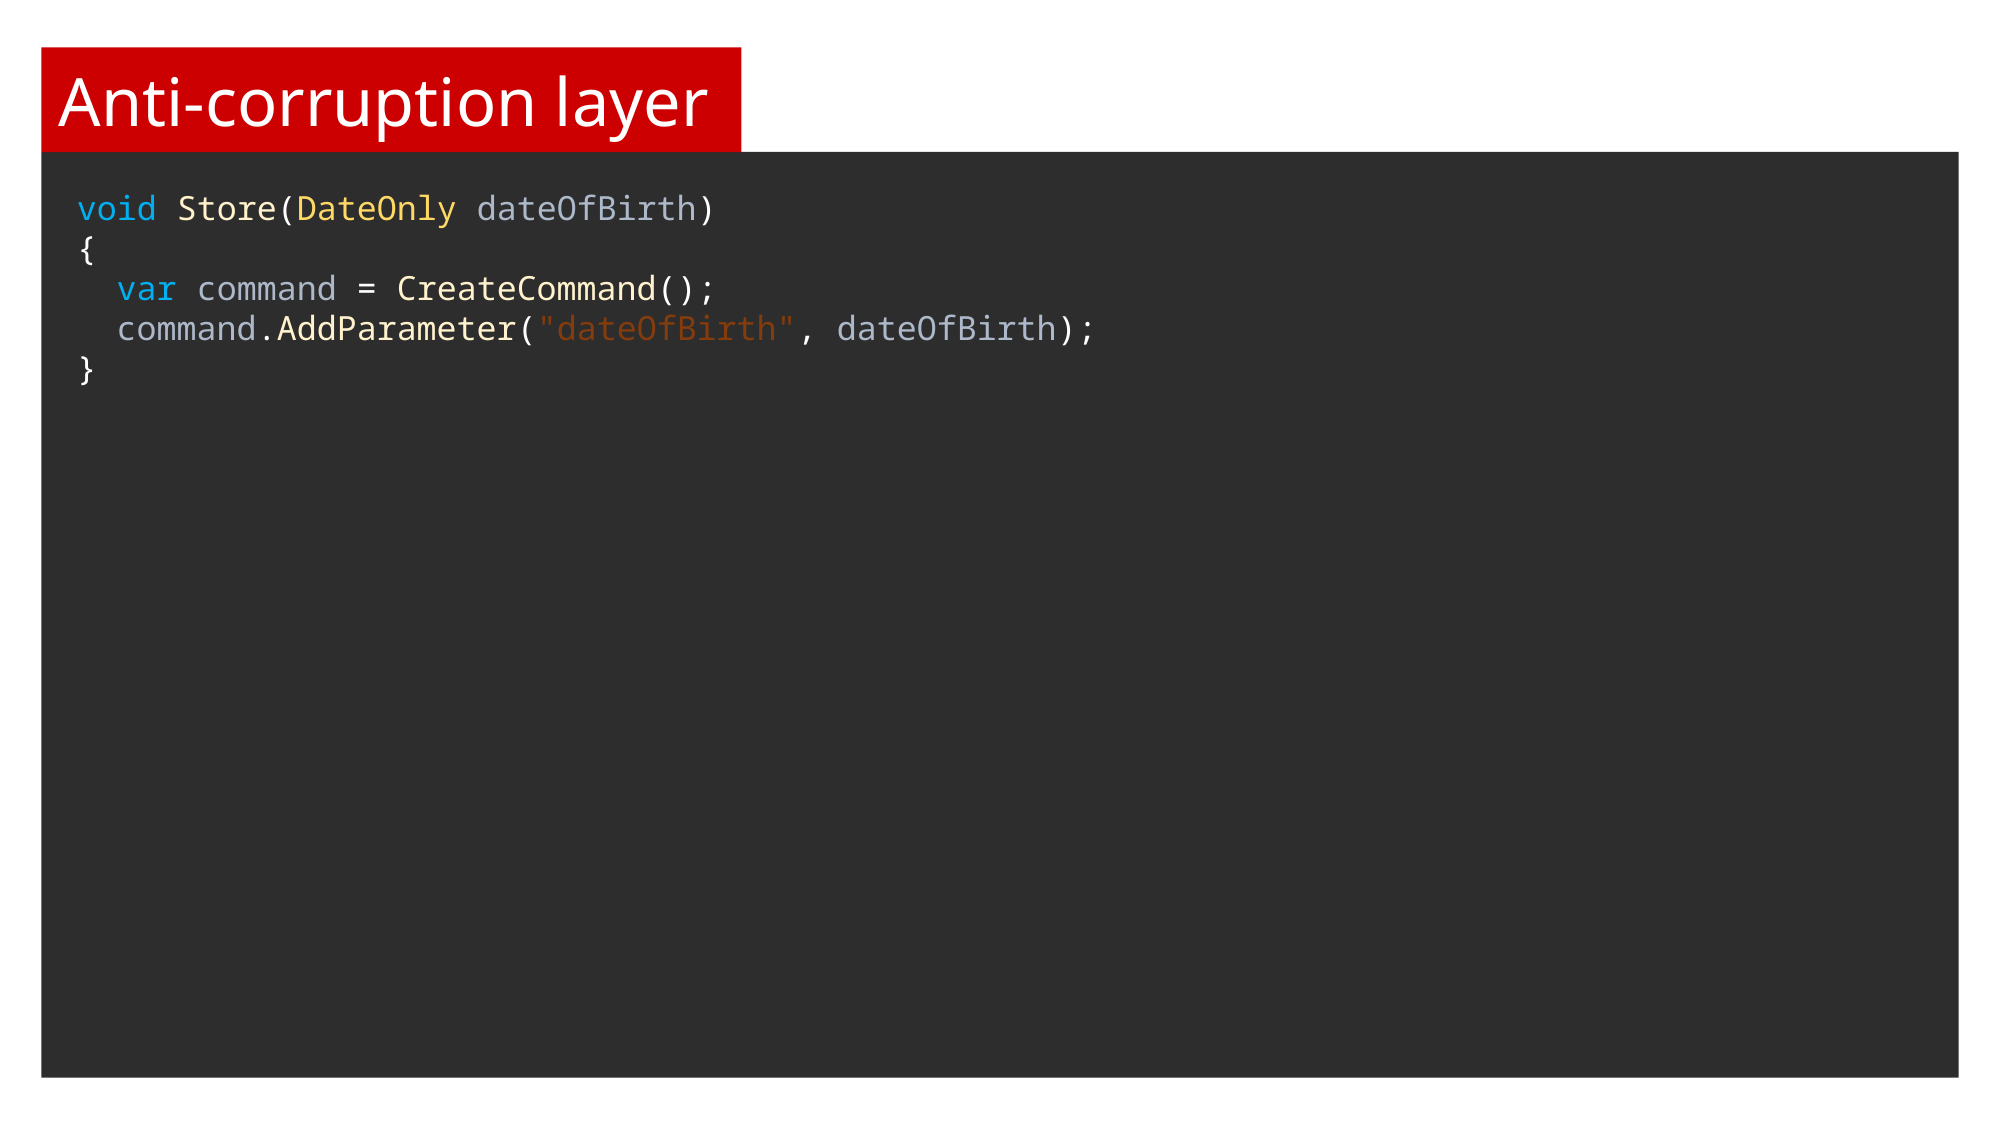

Anti-corruption layer
void Store(DateOnly dateOfBirth)
{
 var command = CreateCommand();
 command.AddParameter("dateOfBirth", dateOfBirth);
}